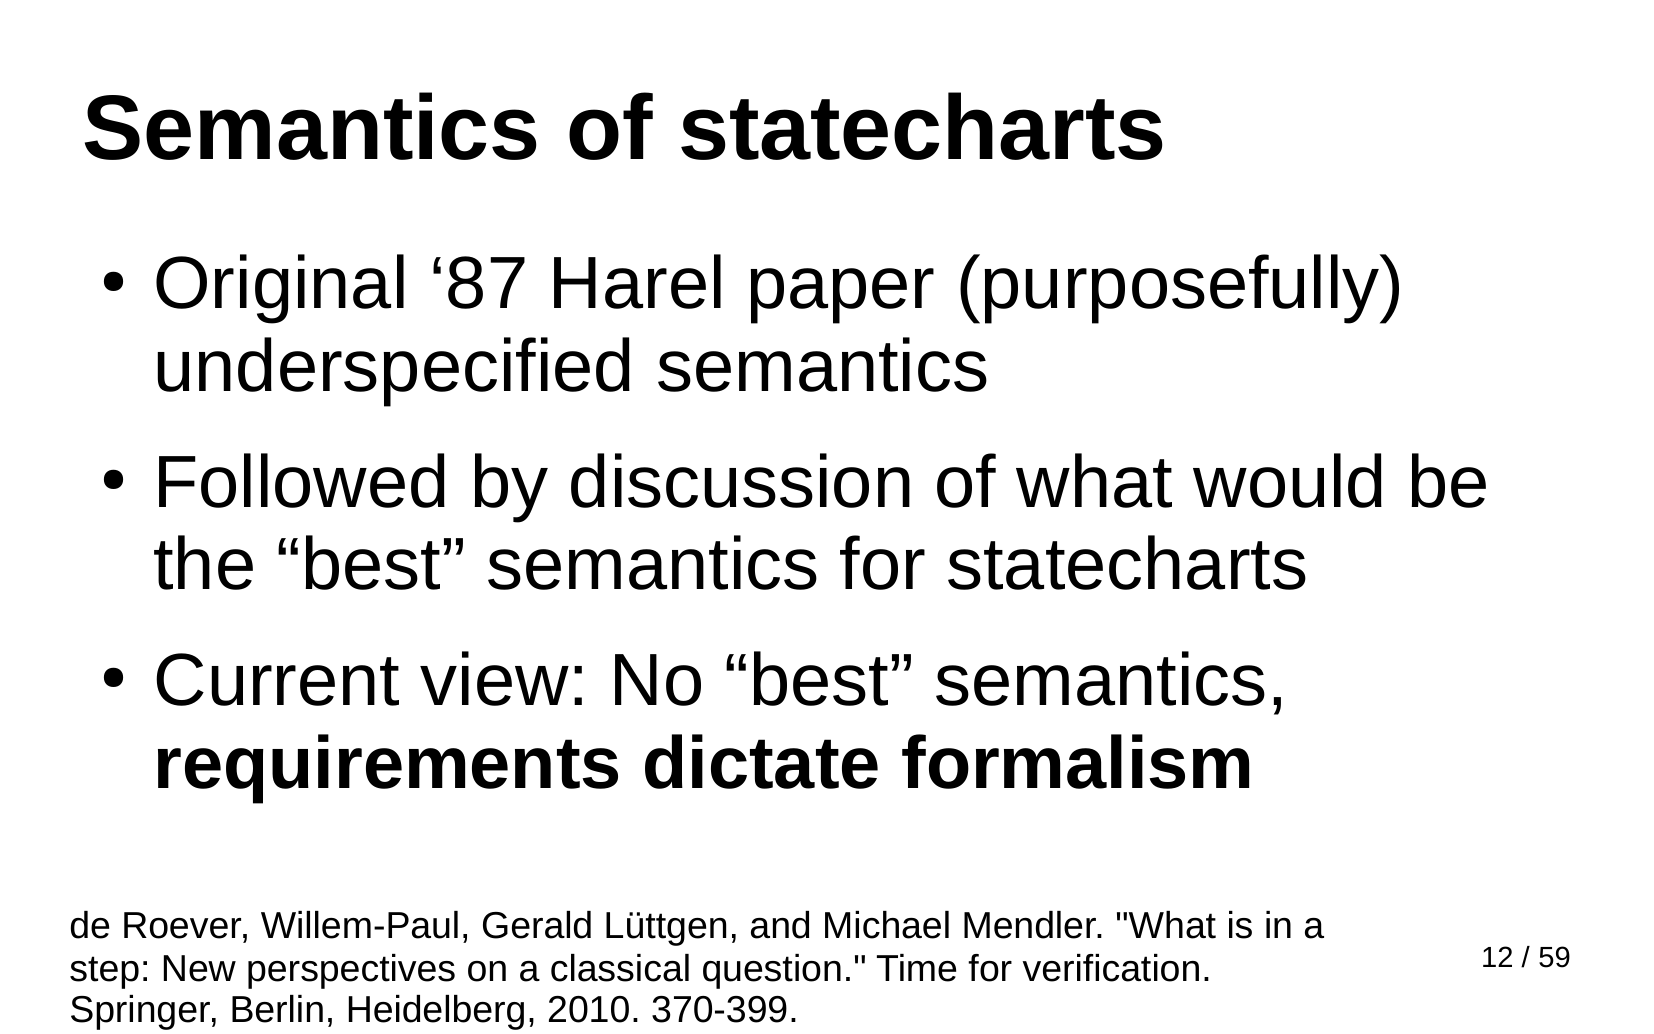

# Semantics of statecharts
Original ‘87 Harel paper (purposefully) underspecified semantics
Followed by discussion of what would be the “best” semantics for statecharts
Current view: No “best” semantics, requirements dictate formalism
de Roever, Willem-Paul, Gerald Lüttgen, and Michael Mendler. "What is in a step: New perspectives on a classical question." Time for verification. Springer, Berlin, Heidelberg, 2010. 370-399.
12